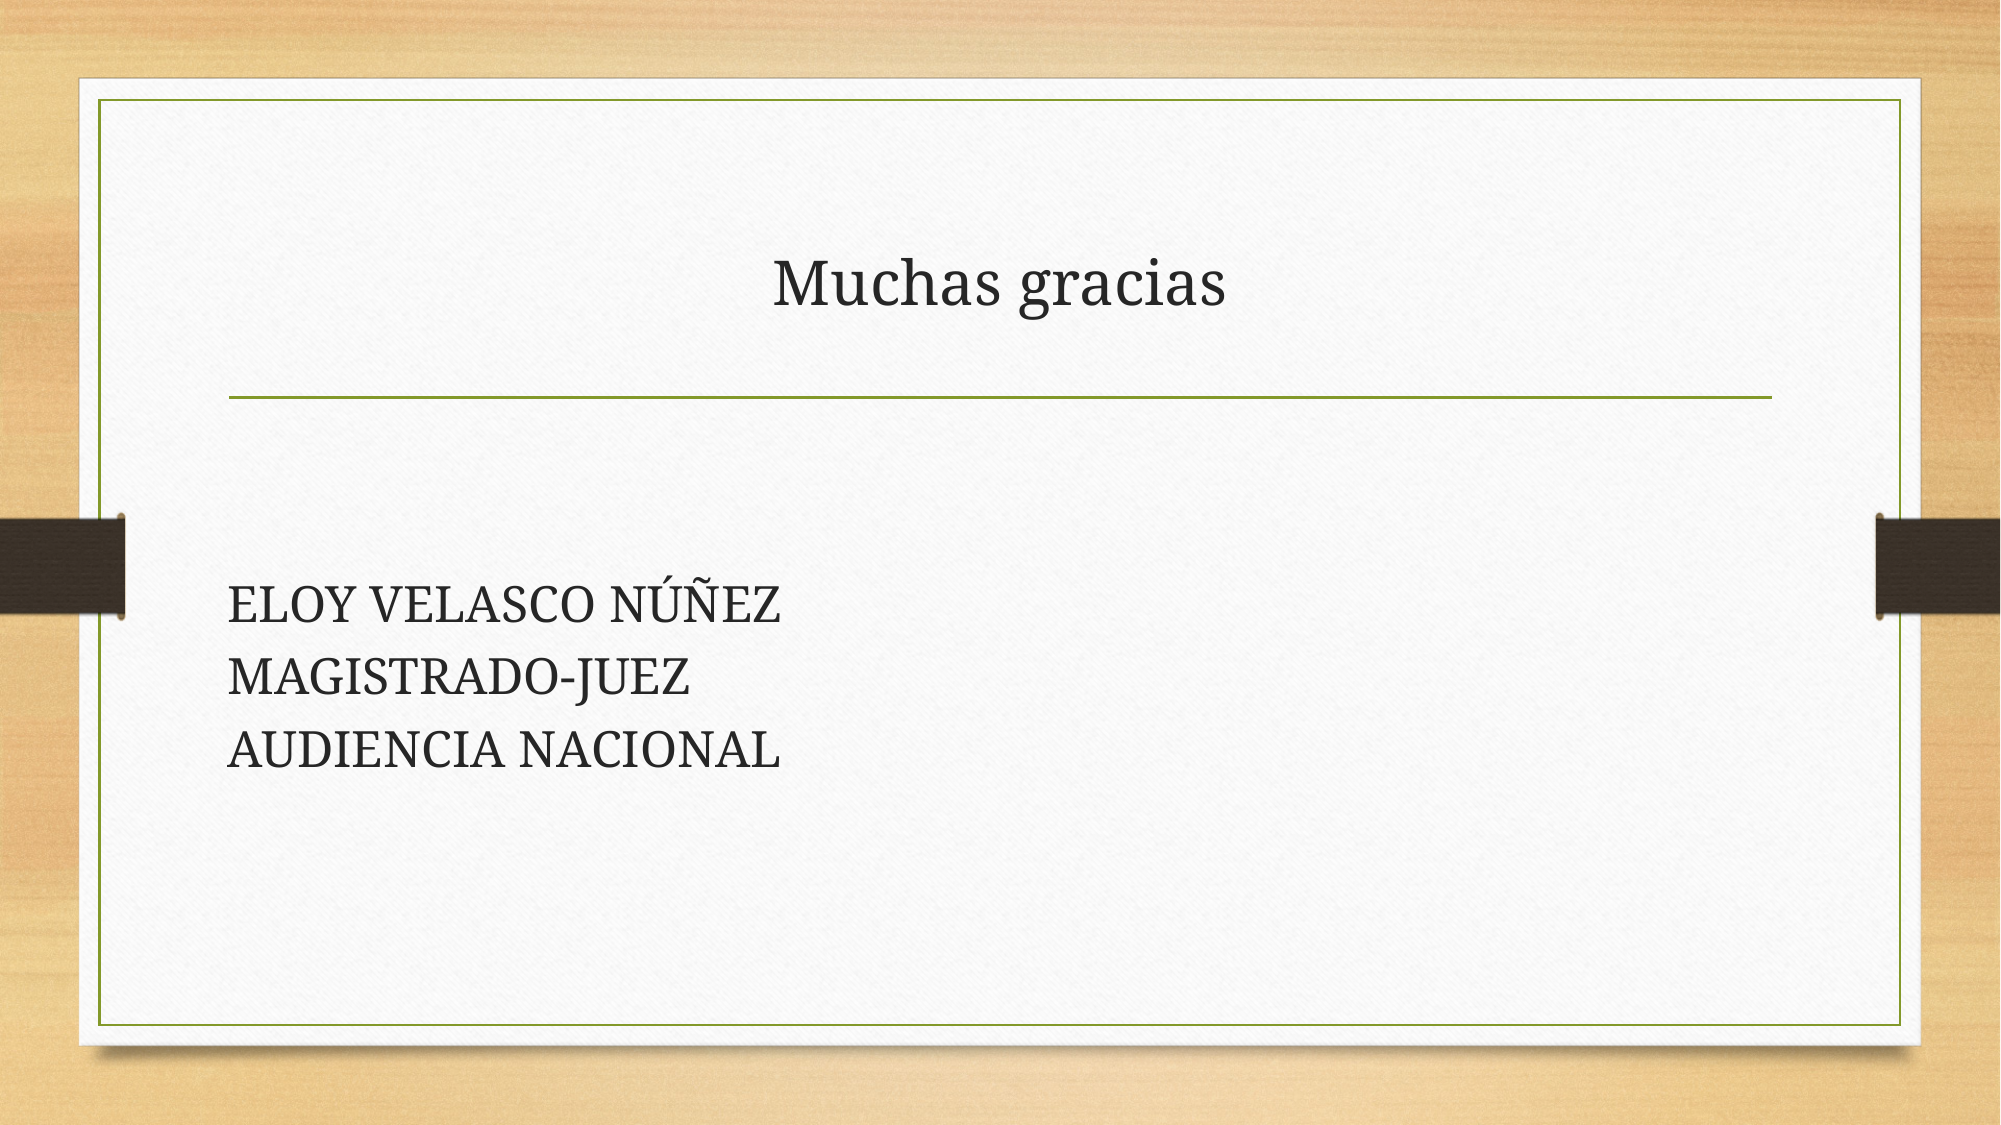

# Muchas gracias
ELOY VELASCO NÚÑEZ
MAGISTRADO-JUEZ
AUDIENCIA NACIONAL